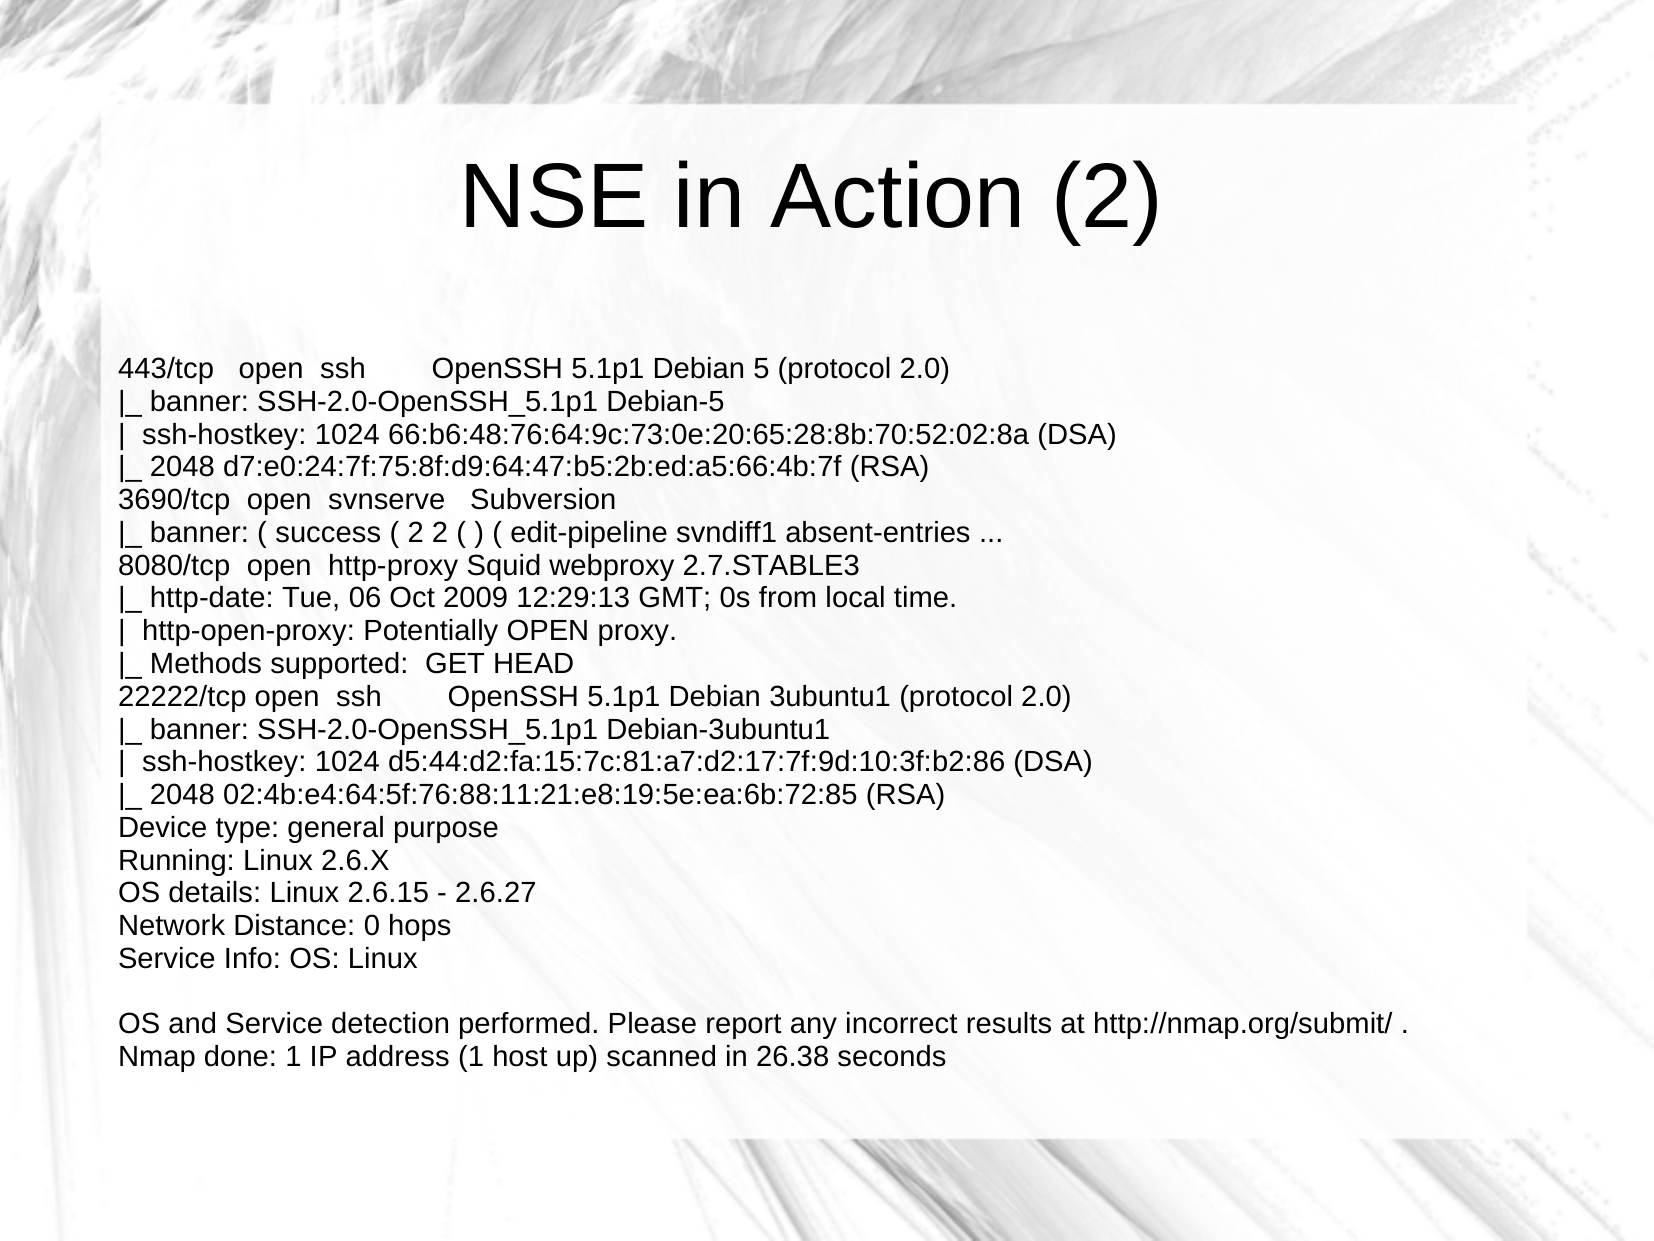

# NSE in Action (2)
443/tcp open ssh OpenSSH 5.1p1 Debian 5 (protocol 2.0)
|_ banner: SSH-2.0-OpenSSH_5.1p1 Debian-5
| ssh-hostkey: 1024 66:b6:48:76:64:9c:73:0e:20:65:28:8b:70:52:02:8a (DSA)
|_ 2048 d7:e0:24:7f:75:8f:d9:64:47:b5:2b:ed:a5:66:4b:7f (RSA)
3690/tcp open svnserve Subversion
|_ banner: ( success ( 2 2 ( ) ( edit-pipeline svndiff1 absent-entries ...
8080/tcp open http-proxy Squid webproxy 2.7.STABLE3
|_ http-date: Tue, 06 Oct 2009 12:29:13 GMT; 0s from local time.
| http-open-proxy: Potentially OPEN proxy.
|_ Methods supported: GET HEAD
22222/tcp open ssh OpenSSH 5.1p1 Debian 3ubuntu1 (protocol 2.0)
|_ banner: SSH-2.0-OpenSSH_5.1p1 Debian-3ubuntu1
| ssh-hostkey: 1024 d5:44:d2:fa:15:7c:81:a7:d2:17:7f:9d:10:3f:b2:86 (DSA)
|_ 2048 02:4b:e4:64:5f:76:88:11:21:e8:19:5e:ea:6b:72:85 (RSA)
Device type: general purpose
Running: Linux 2.6.X
OS details: Linux 2.6.15 - 2.6.27
Network Distance: 0 hops
Service Info: OS: Linux
OS and Service detection performed. Please report any incorrect results at http://nmap.org/submit/ .
Nmap done: 1 IP address (1 host up) scanned in 26.38 seconds